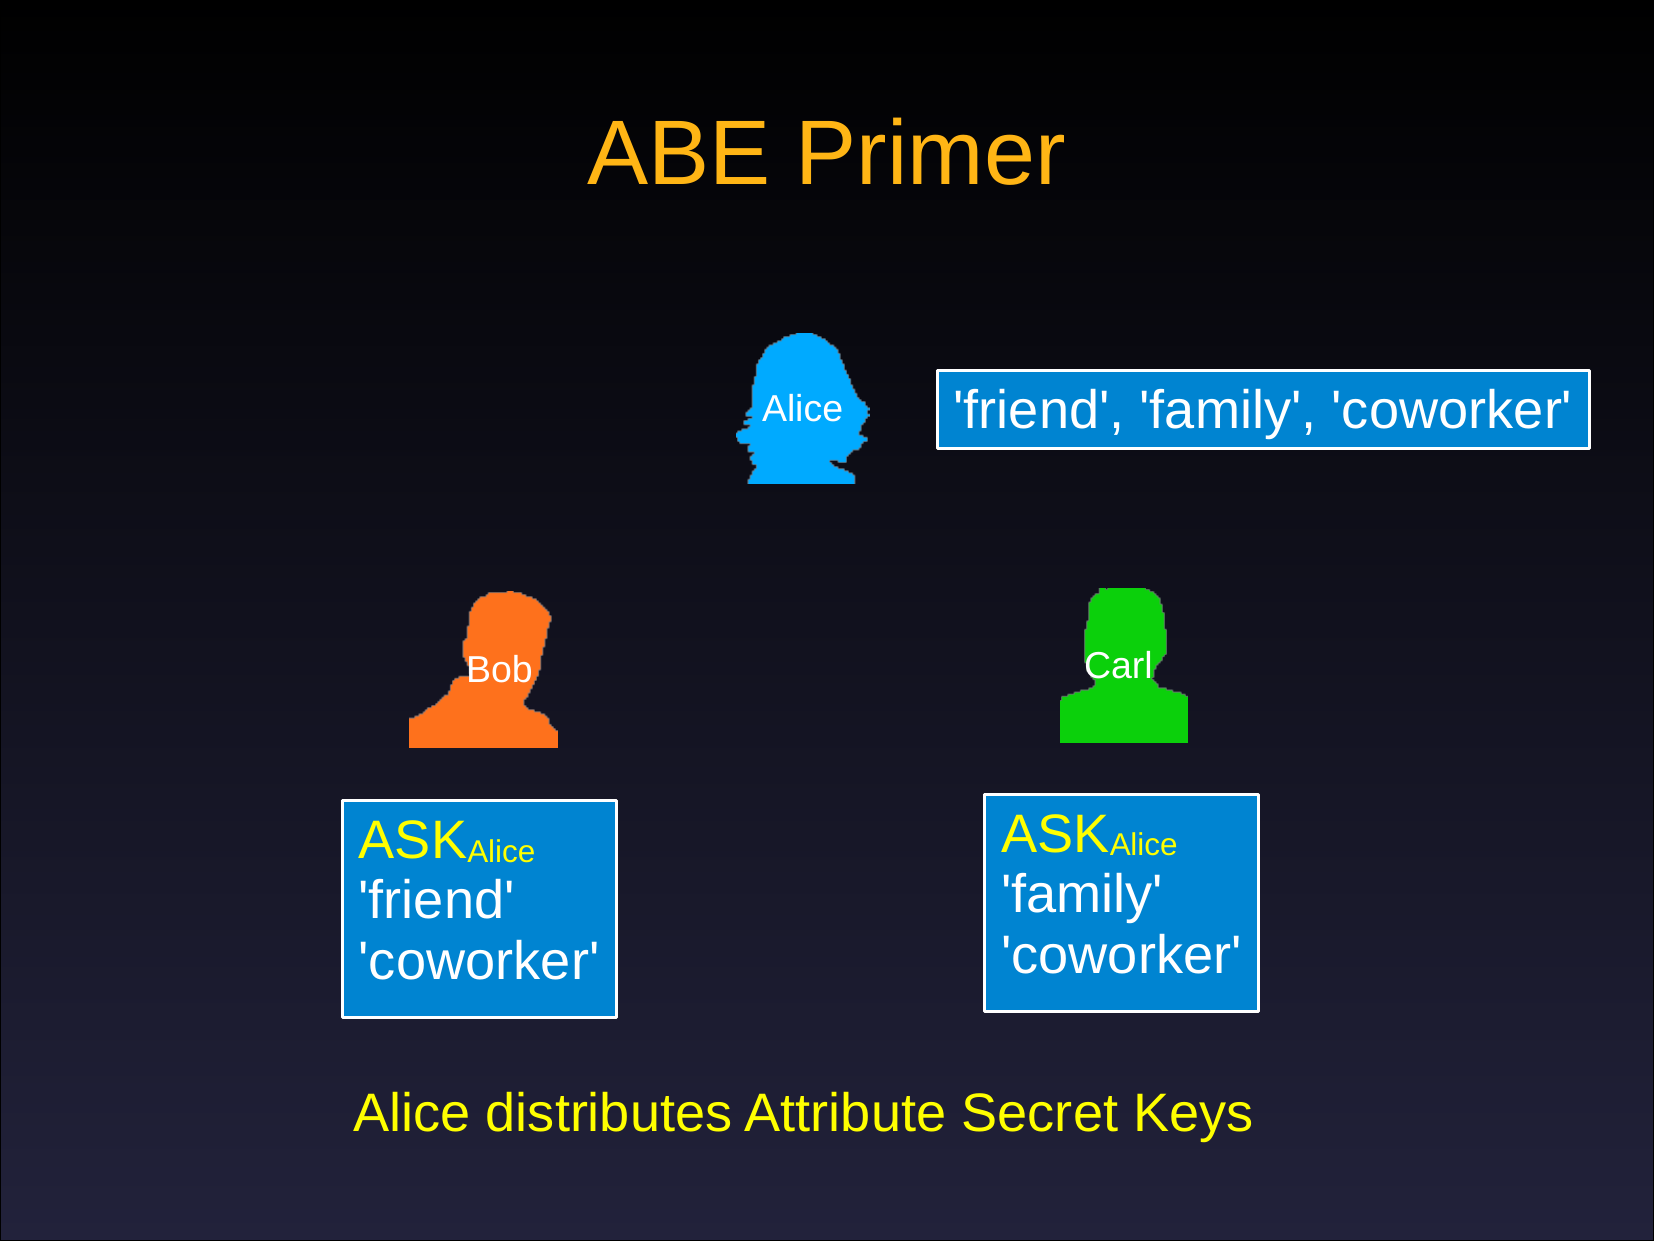

# ABE Primer
Alice
'friend', 'family', 'coworker'
Carl
 Bob
ASKAlice
'family'
'coworker'
ASKAlice
'friend'
'coworker'
Alice distributes Attribute Secret Keys